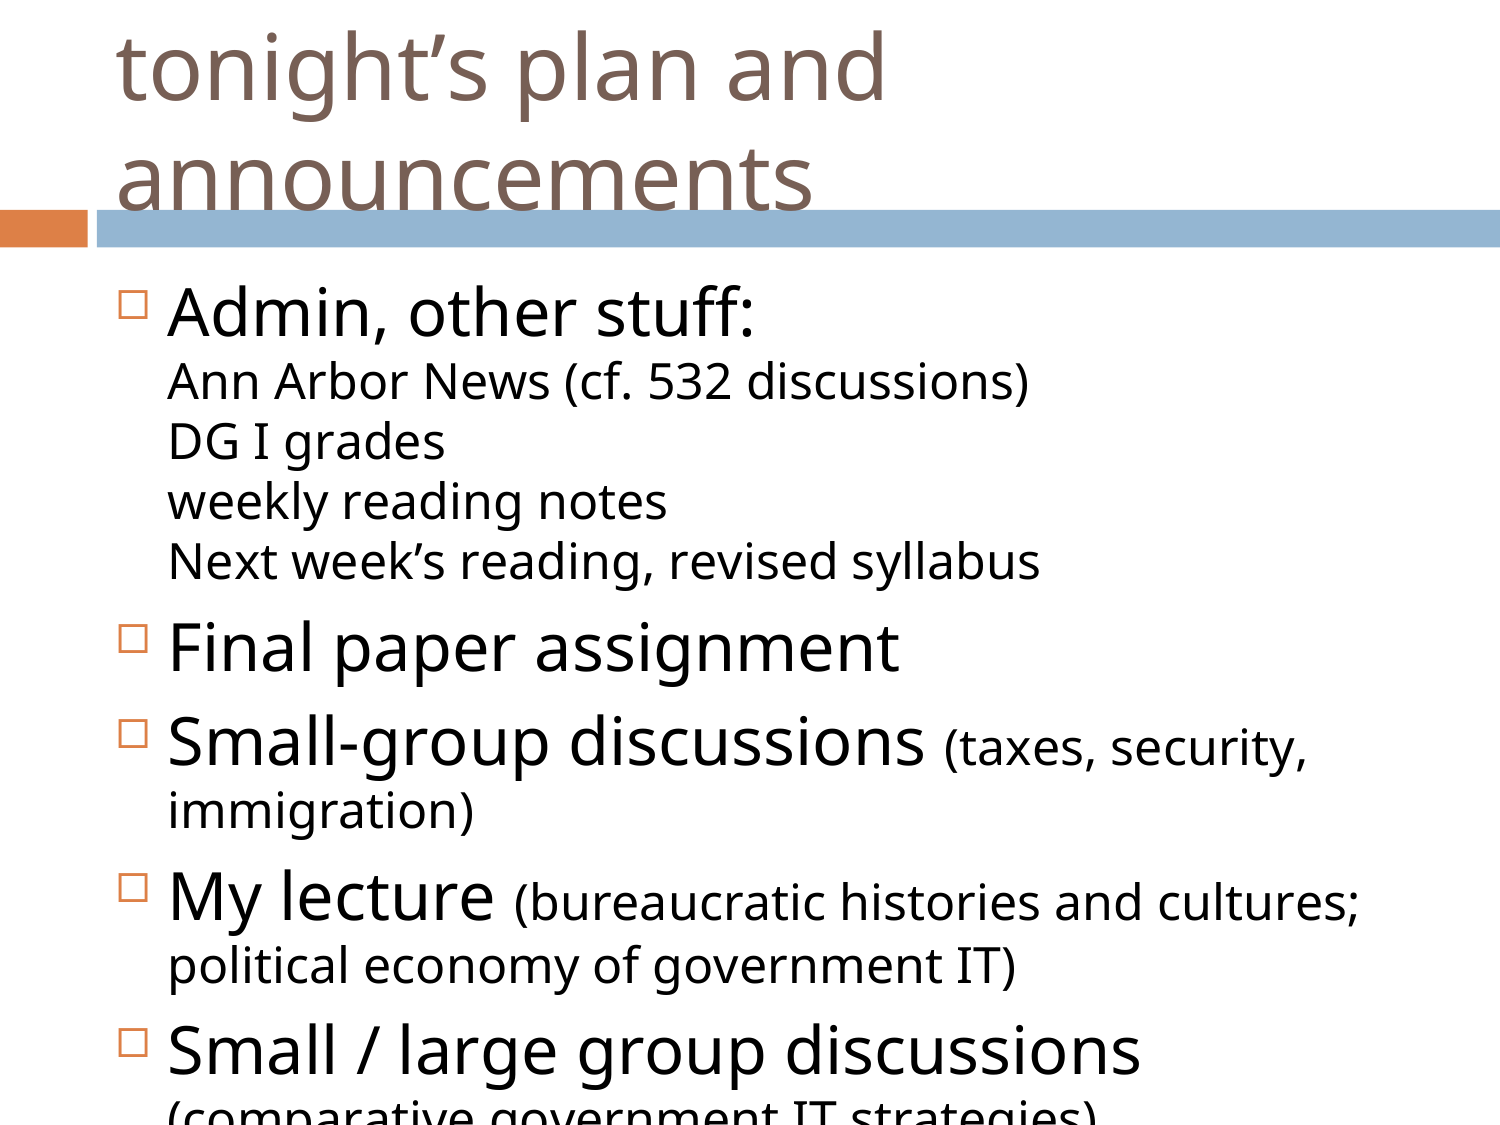

# tonight’s plan and announcements
Admin, other stuff:
Ann Arbor News (cf. 532 discussions)
DG I grades
weekly reading notes
Next week’s reading, revised syllabus
Final paper assignment
Small-group discussions (taxes, security, immigration)
My lecture (bureaucratic histories and cultures; political economy of government IT)
Small / large group discussions (comparative government IT strategies)